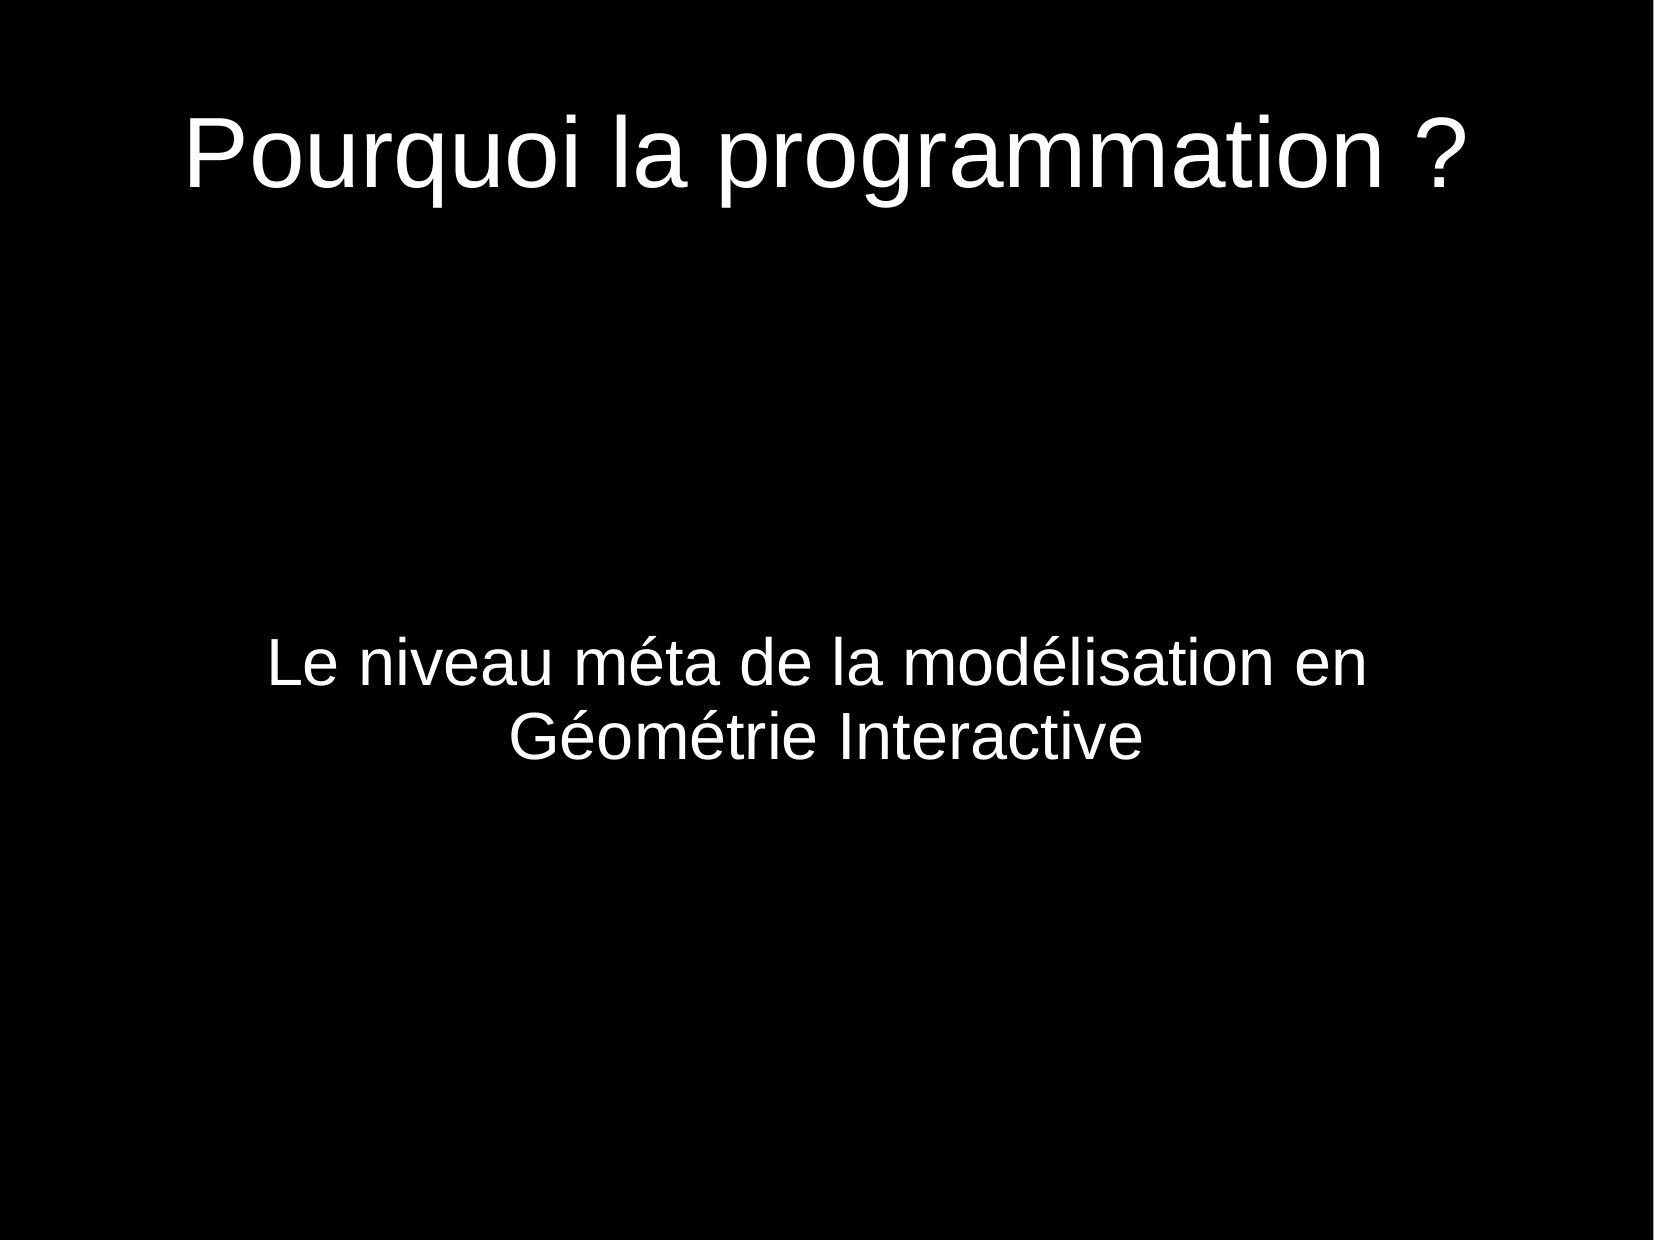

Pourquoi la programmation ?
# Le niveau méta de la modélisation en
Géométrie Interactive